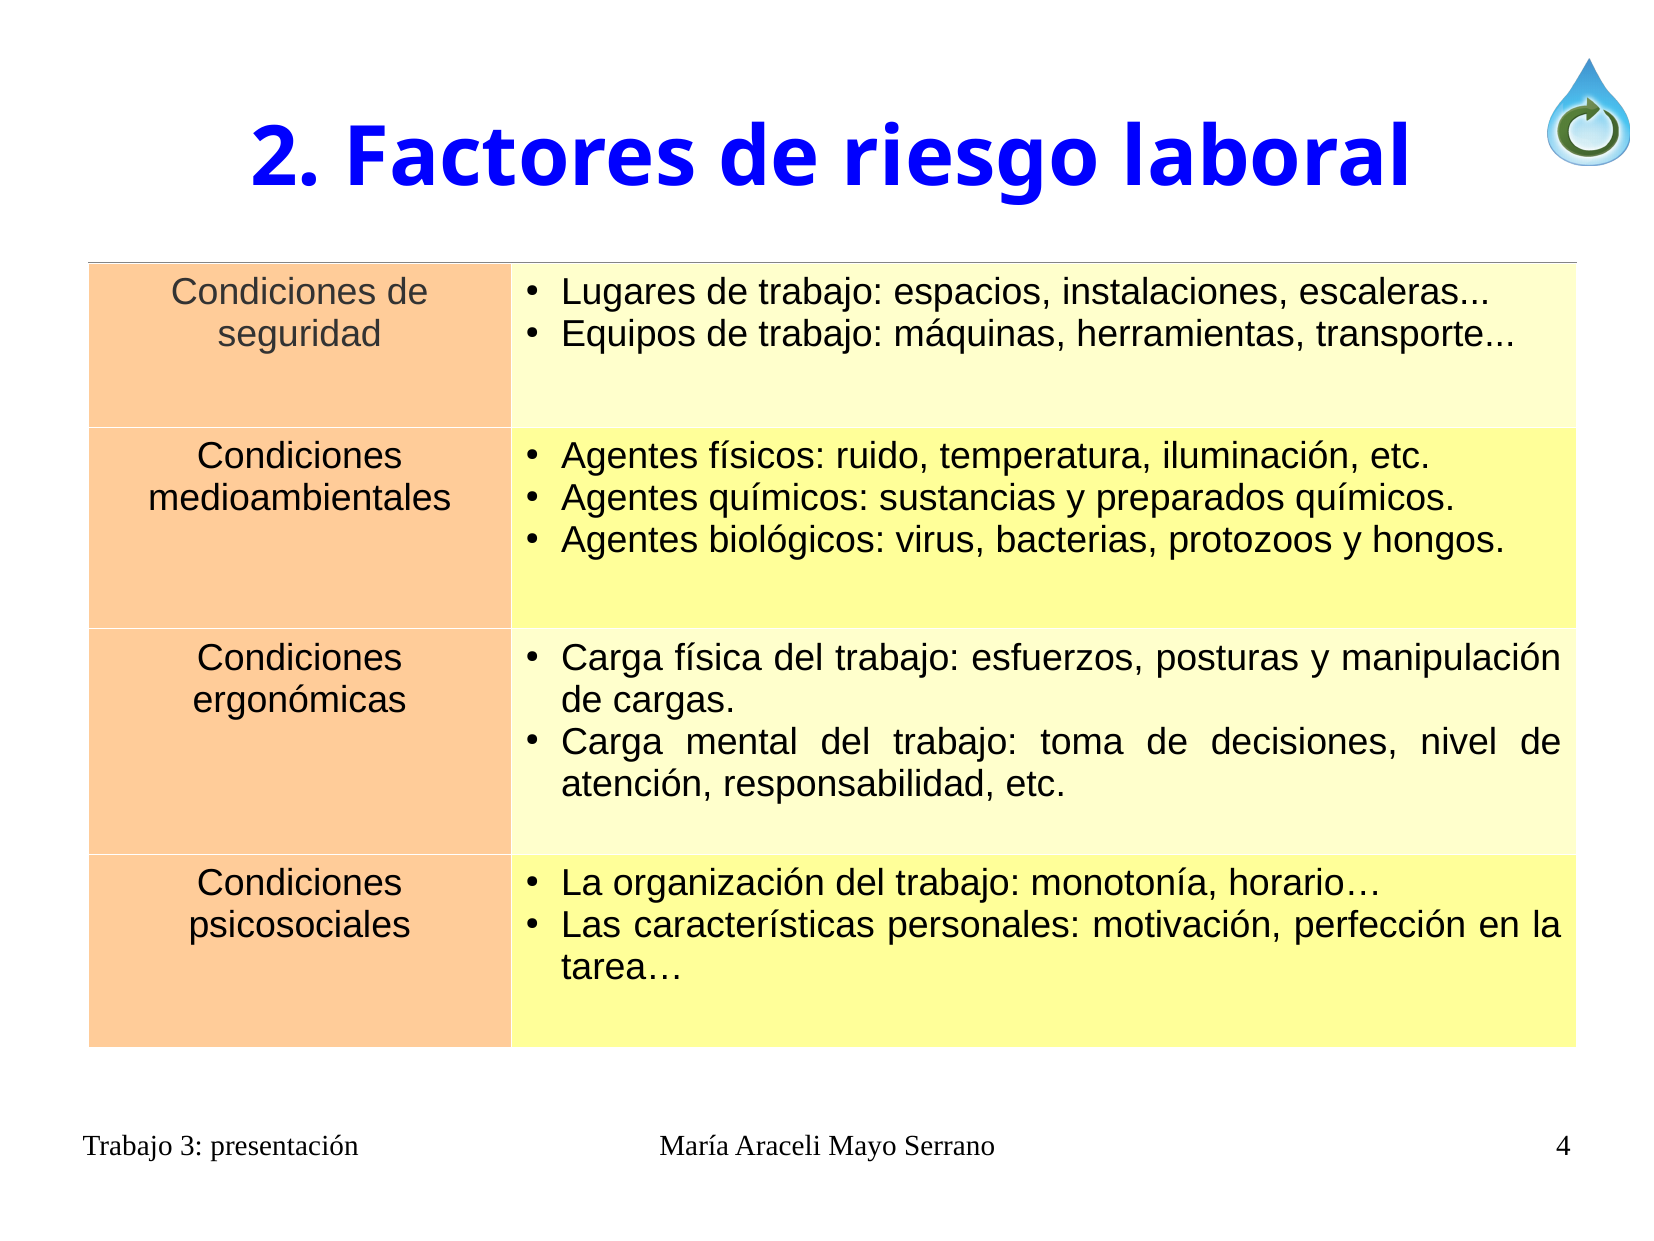

# 2. Factores de riesgo laboral
| Condiciones de seguridad | Lugares de trabajo: espacios, instalaciones, escaleras... Equipos de trabajo: máquinas, herramientas, transporte... |
| --- | --- |
| Condiciones medioambientales | Agentes físicos: ruido, temperatura, iluminación, etc. Agentes químicos: sustancias y preparados químicos. Agentes biológicos: virus, bacterias, protozoos y hongos. |
| Condiciones ergonómicas | Carga física del trabajo: esfuerzos, posturas y manipulación de cargas. Carga mental del trabajo: toma de decisiones, nivel de atención, responsabilidad, etc. |
| Condiciones psicosociales | La organización del trabajo: monotonía, horario… Las características personales: motivación, perfección en la tarea… |
Trabajo 3: presentación
María Araceli Mayo Serrano
4